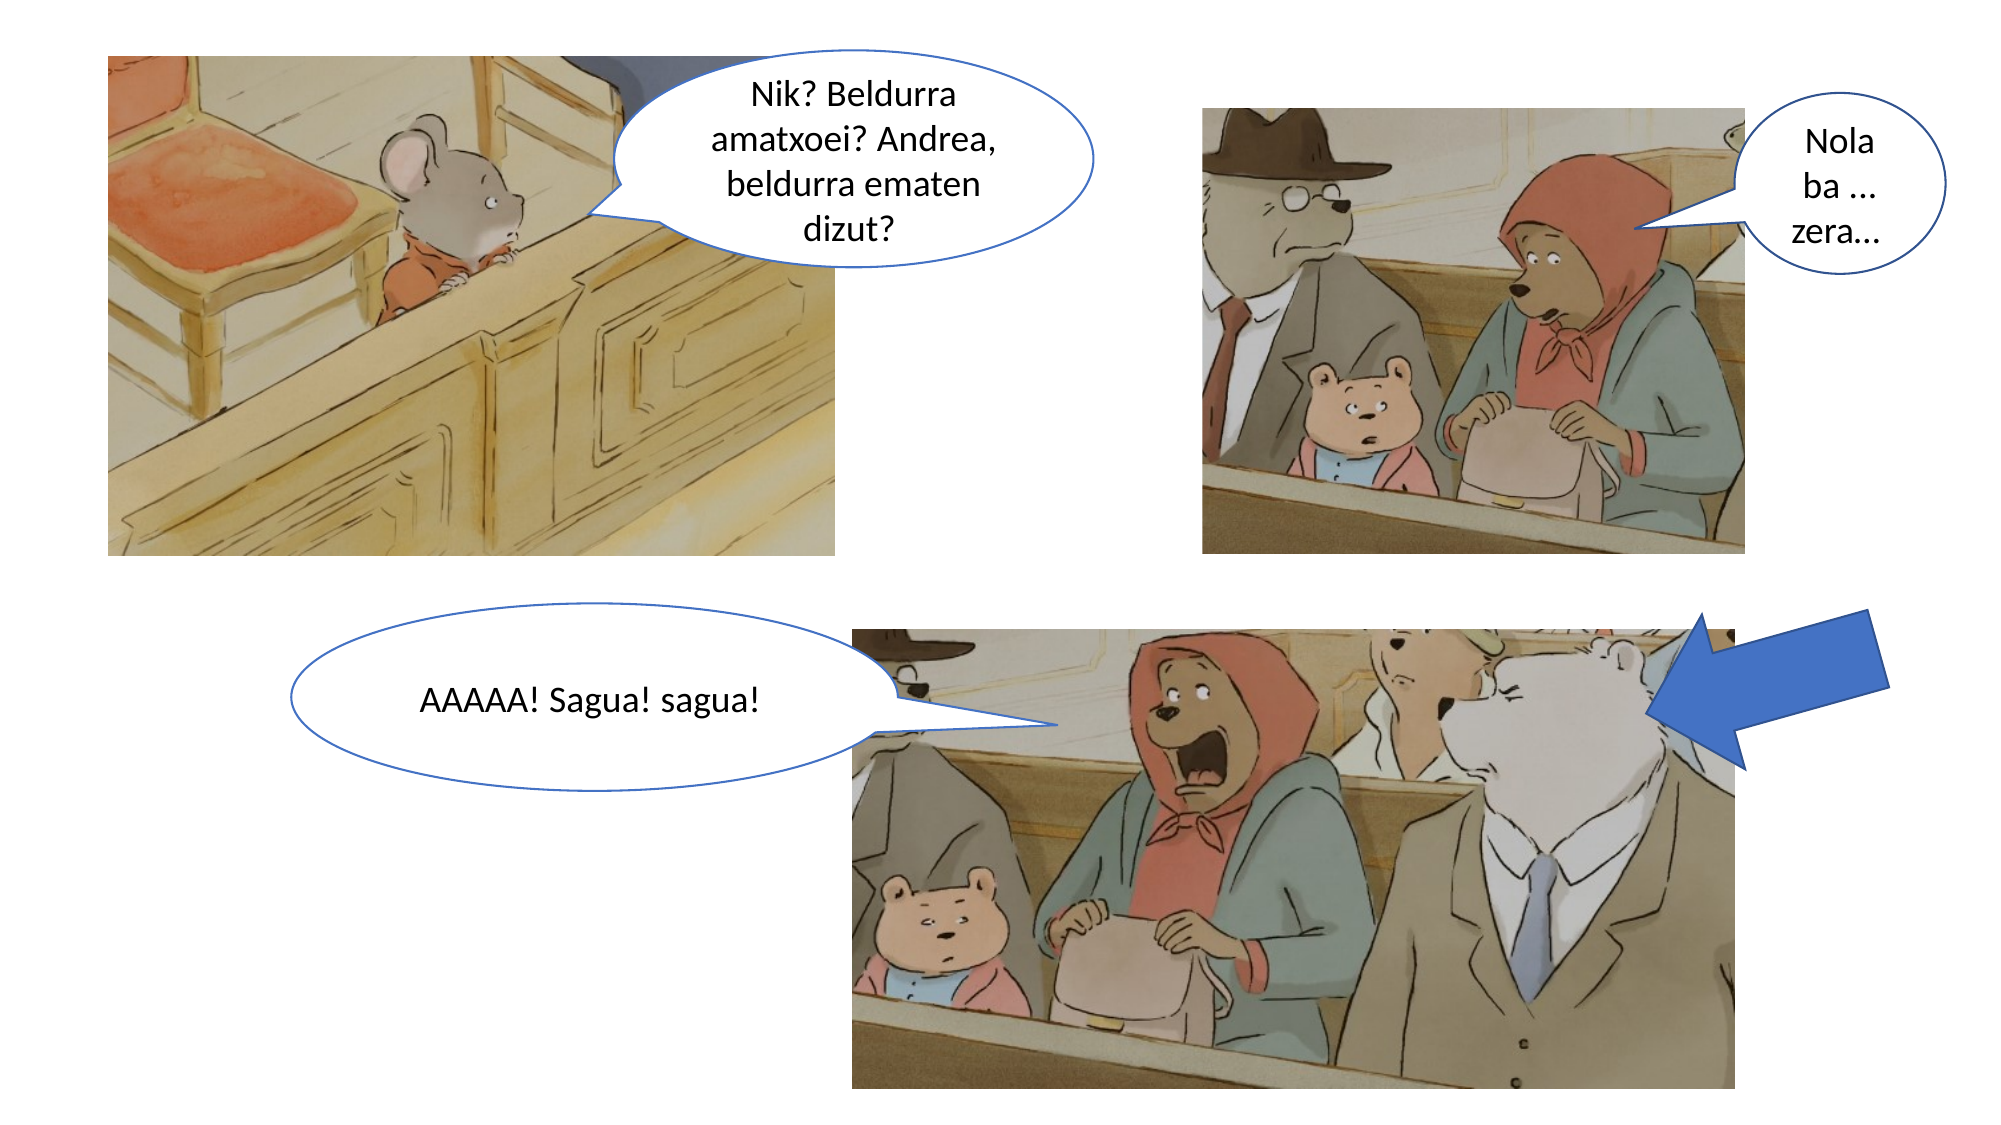

Nik? Beldurra amatxoei? Andrea, beldurra ematen dizut?
Nola ba ... zera…
AAAAA! Sagua! sagua!